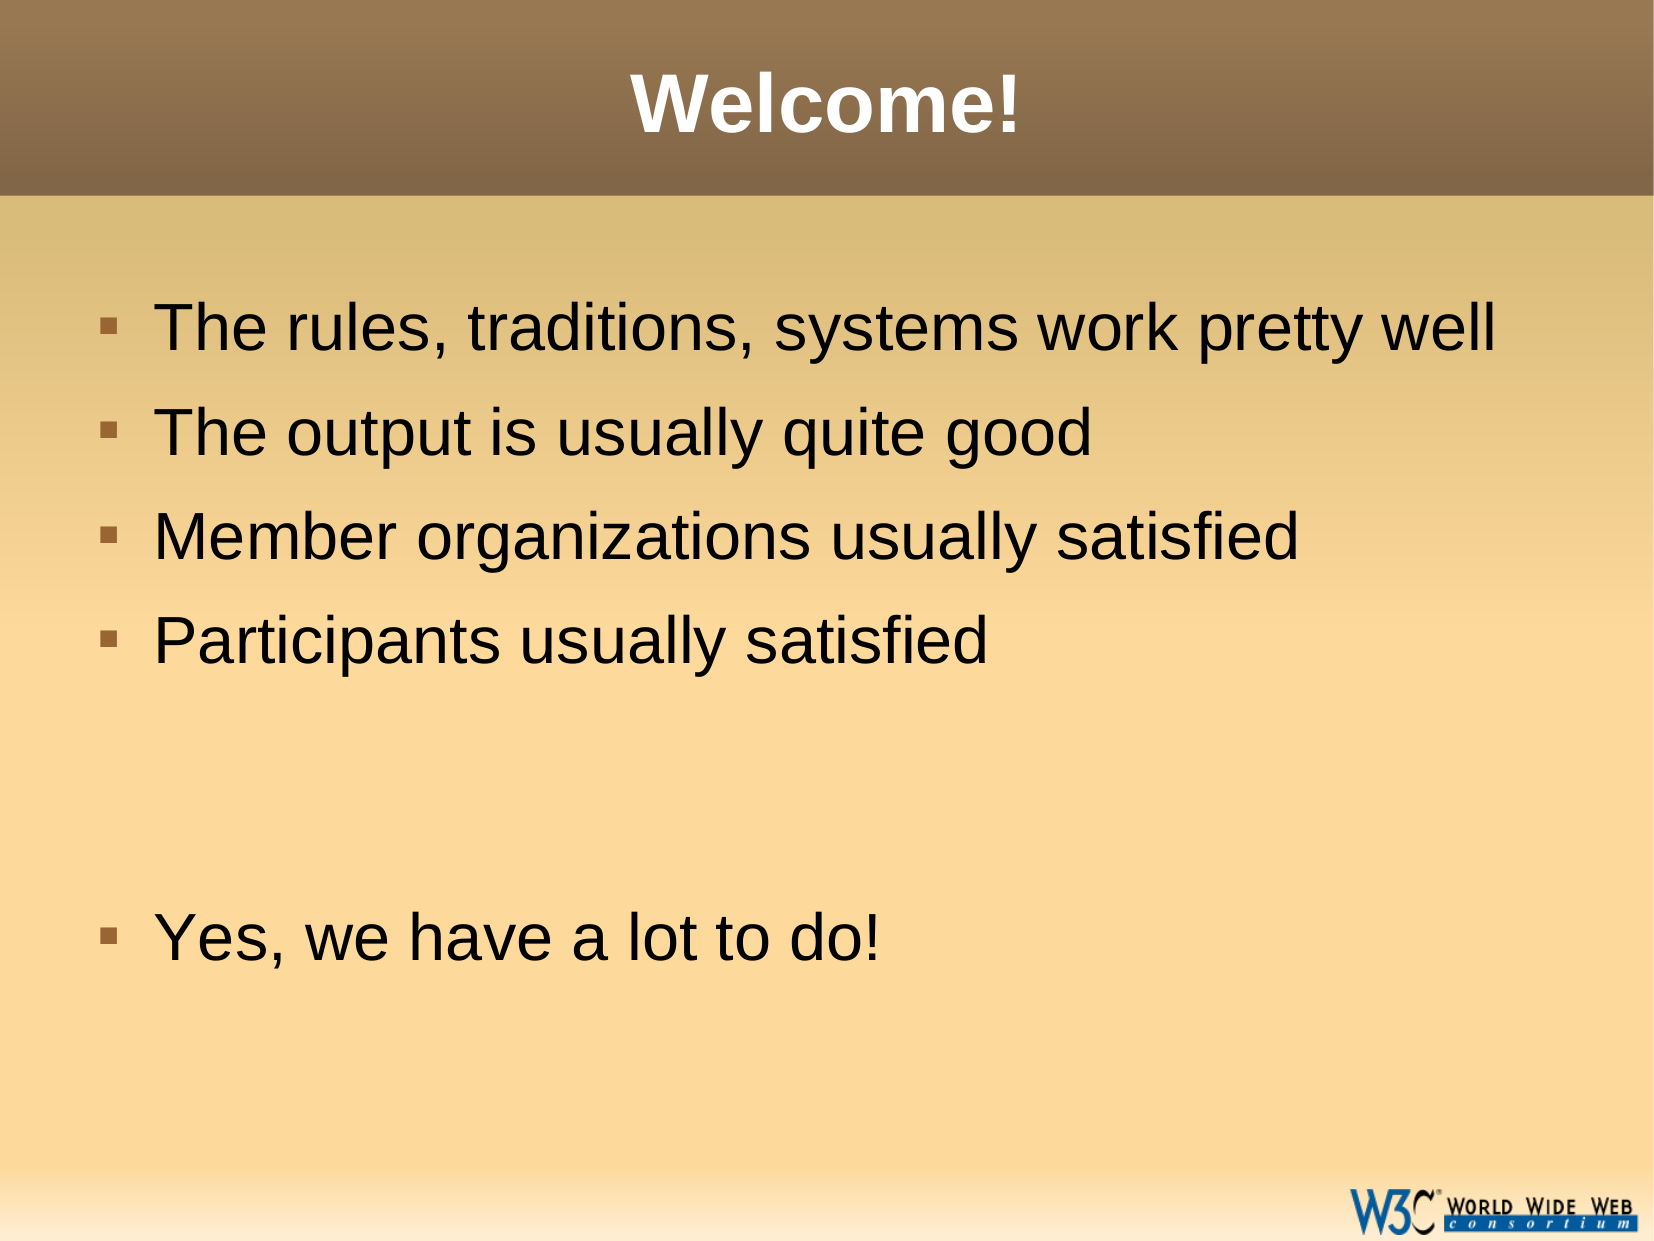

# Welcome!
The rules, traditions, systems work pretty well
The output is usually quite good
Member organizations usually satisfied
Participants usually satisfied
Yes, we have a lot to do!